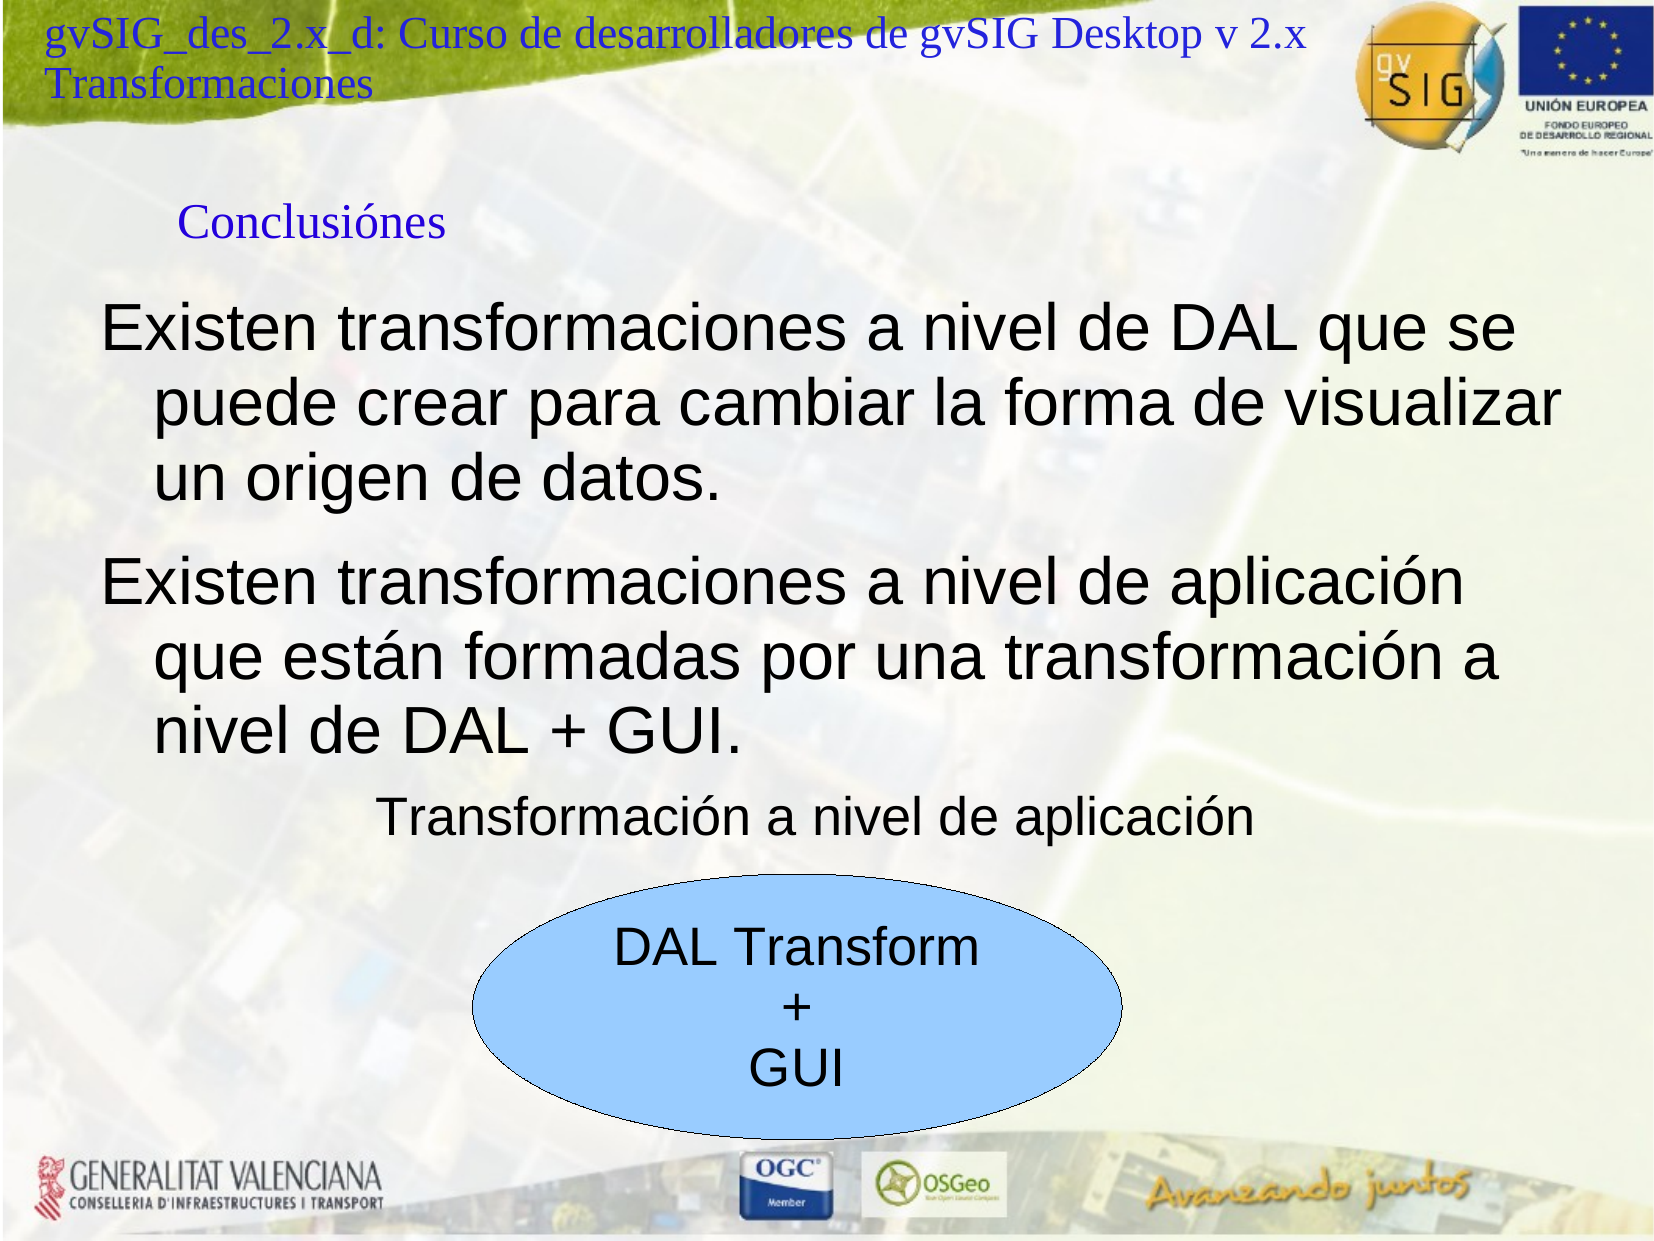

# Conclusiónes
Existen transformaciones a nivel de DAL que se puede crear para cambiar la forma de visualizar un origen de datos.
Existen transformaciones a nivel de aplicación que están formadas por una transformación a nivel de DAL + GUI.
Transformación a nivel de aplicación
DAL Transform
+
GUI